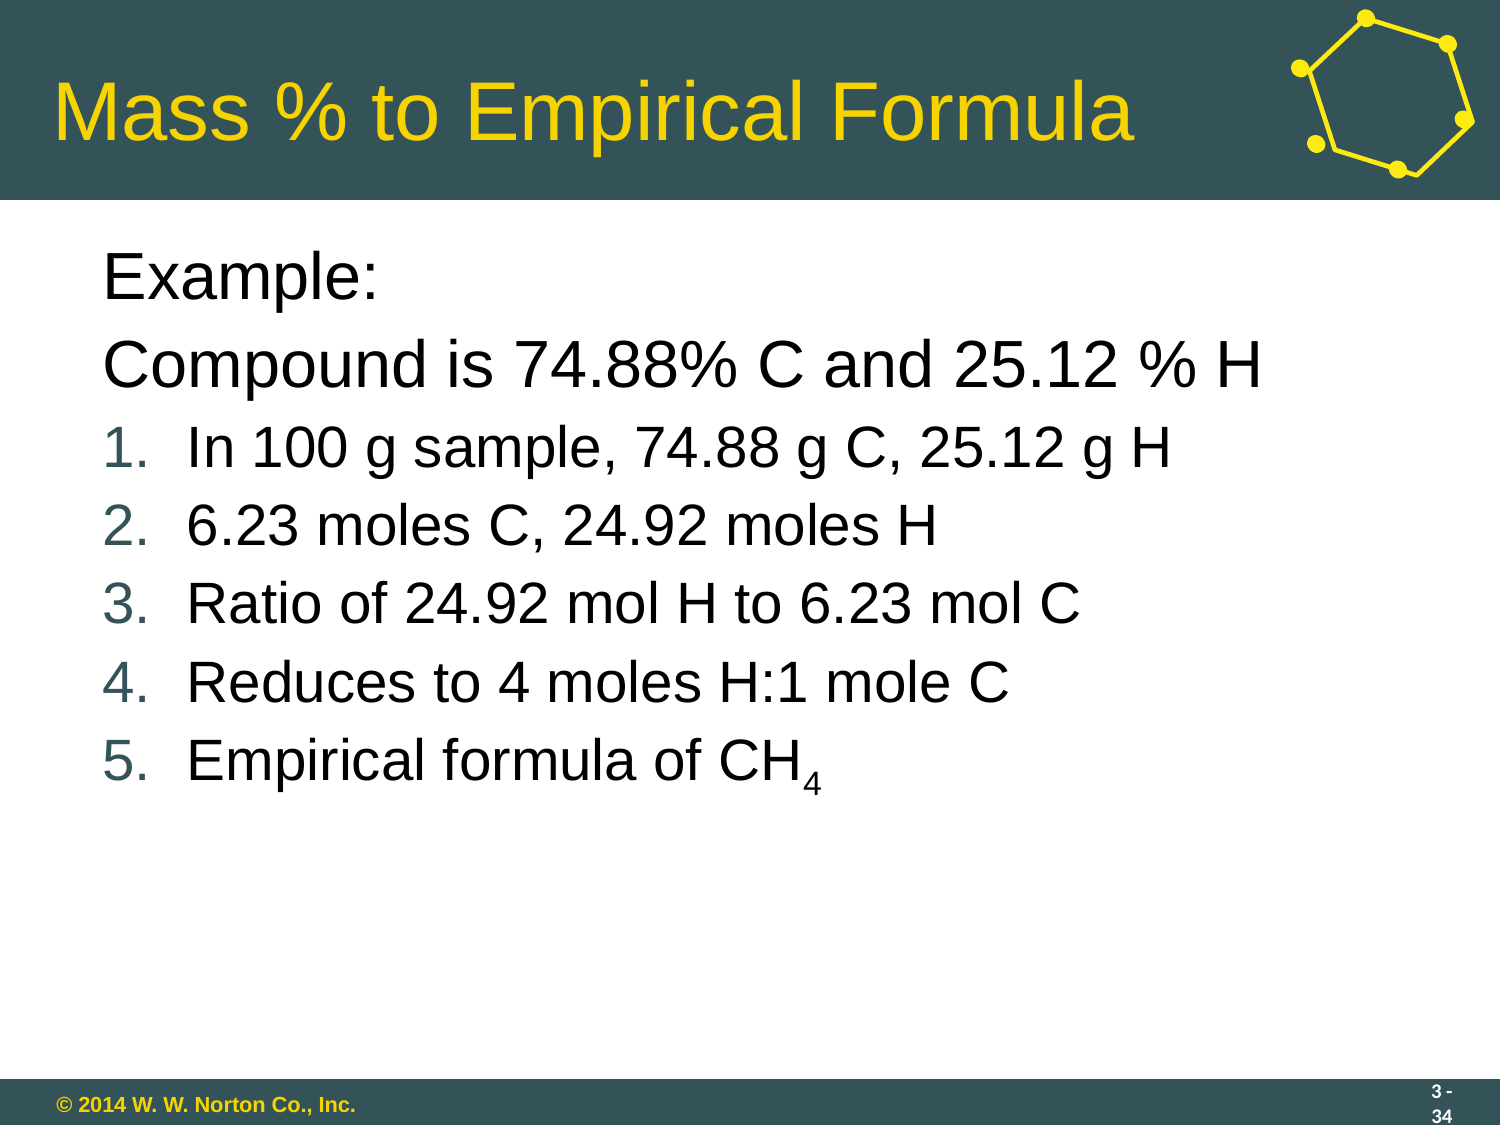

Mass % to Empirical Formula
# Example:
Compound is 74.88% C and 25.12 % H
In 100 g sample, 74.88 g C, 25.12 g H
6.23 moles C, 24.92 moles H
Ratio of 24.92 mol H to 6.23 mol C
Reduces to 4 moles H:1 mole C
Empirical formula of CH4